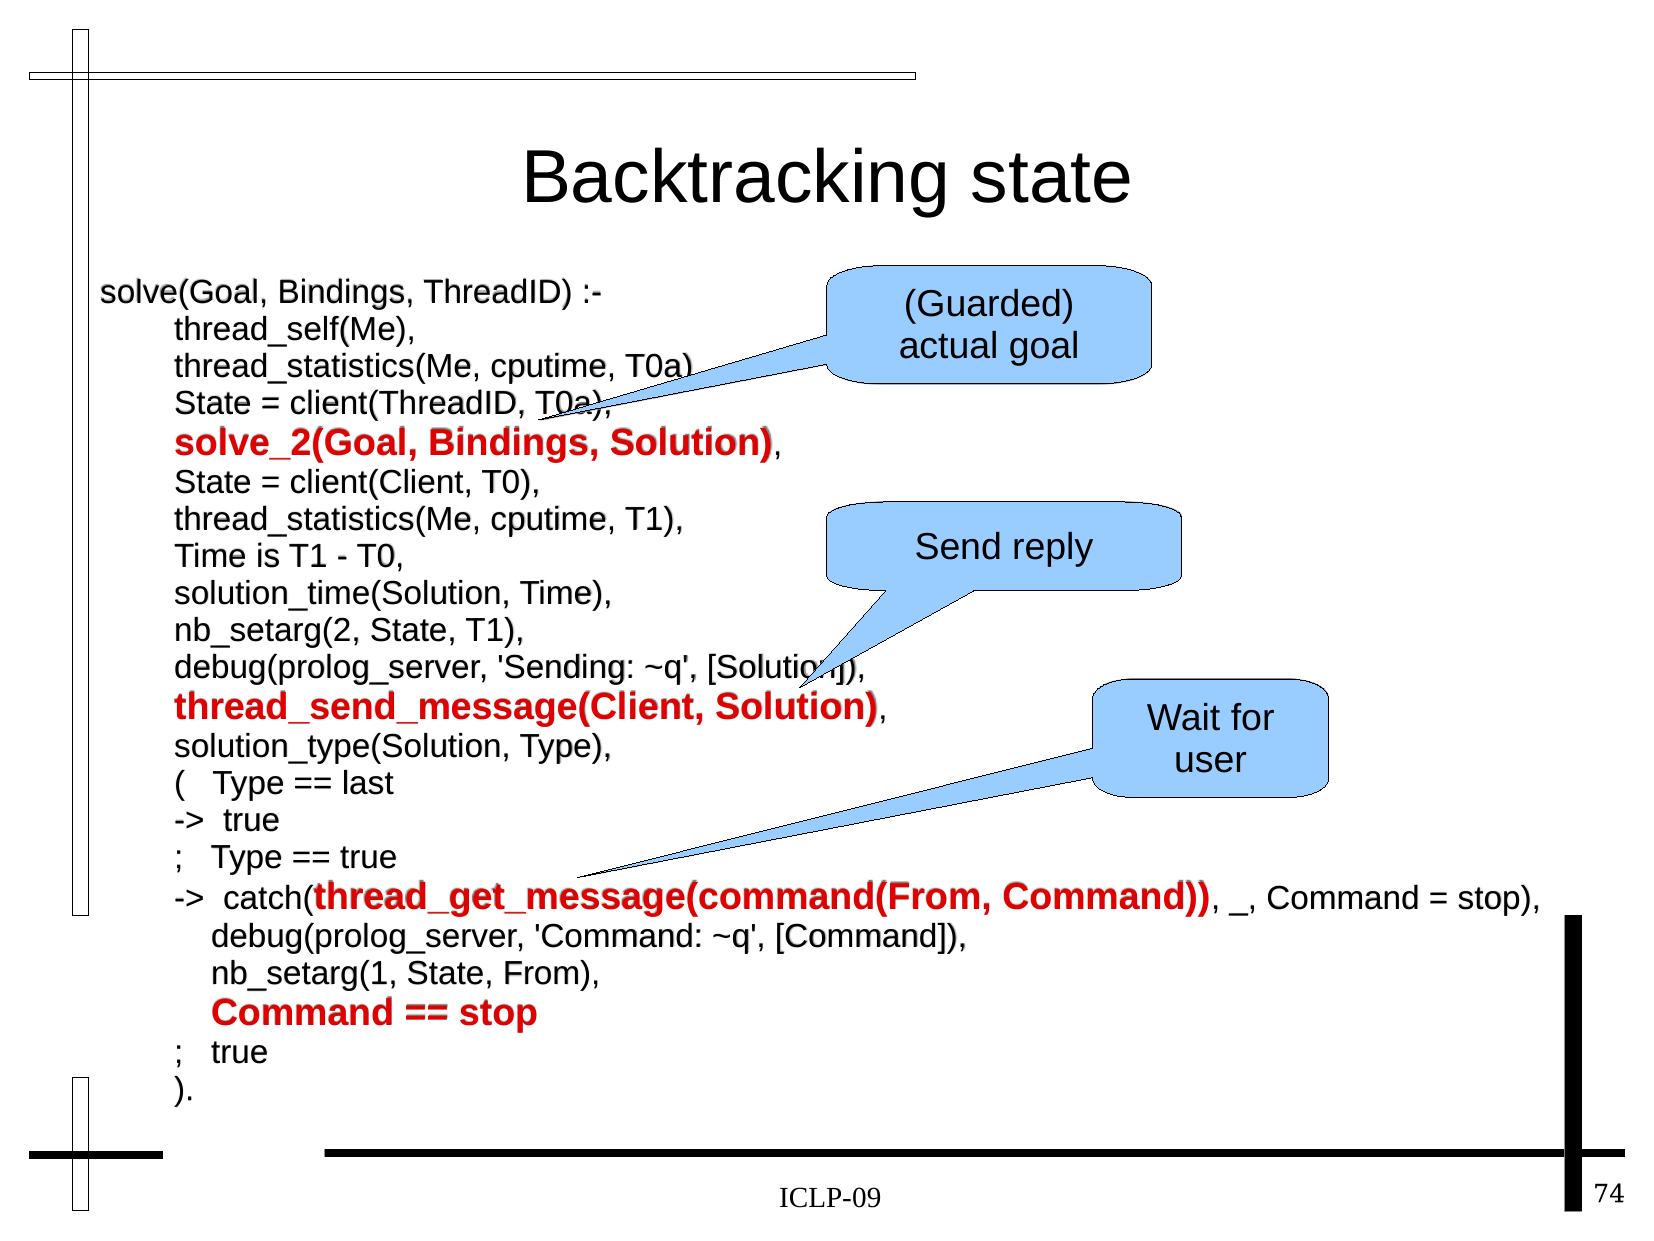

# Backtracking state
solve(Goal, Bindings, ThreadID) :-
	thread_self(Me),
	thread_statistics(Me, cputime, T0a),
	State = client(ThreadID, T0a),
	solve_2(Goal, Bindings, Solution),
	State = client(Client, T0),
	thread_statistics(Me, cputime, T1),
	Time is T1 - T0,
	solution_time(Solution, Time),
	nb_setarg(2, State, T1),
	debug(prolog_server, 'Sending: ~q', [Solution]),
	thread_send_message(Client, Solution),
	solution_type(Solution, Type),
	( Type == last
	-> true
	; Type == true
	-> catch(thread_get_message(command(From, Command)), _, Command = stop),
	 debug(prolog_server, 'Command: ~q', [Command]),
	 nb_setarg(1, State, From),
	 Command == stop
	; true
	).
(Guarded)
actual goal
Send reply
Wait for
user